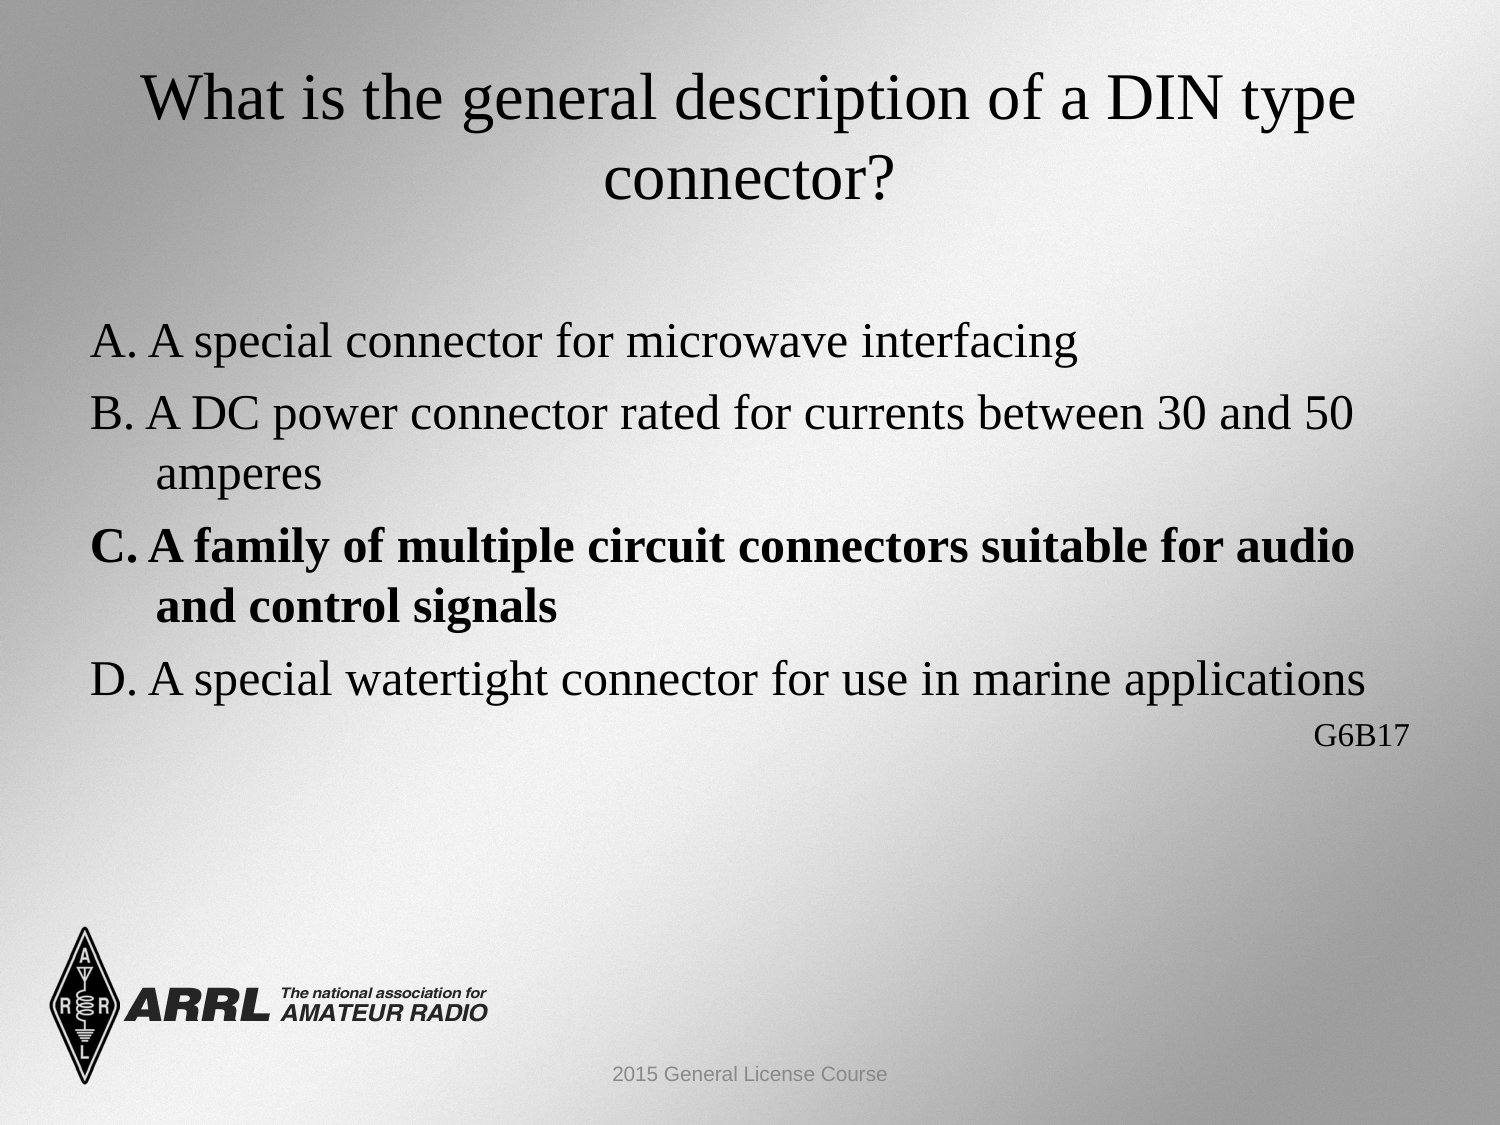

# What is the general description of a DIN type connector?
A. A special connector for microwave interfacing
B. A DC power connector rated for currents between 30 and 50 amperes
C. A family of multiple circuit connectors suitable for audio and control signals
D. A special watertight connector for use in marine applications
 G6B17
2015 General License Course